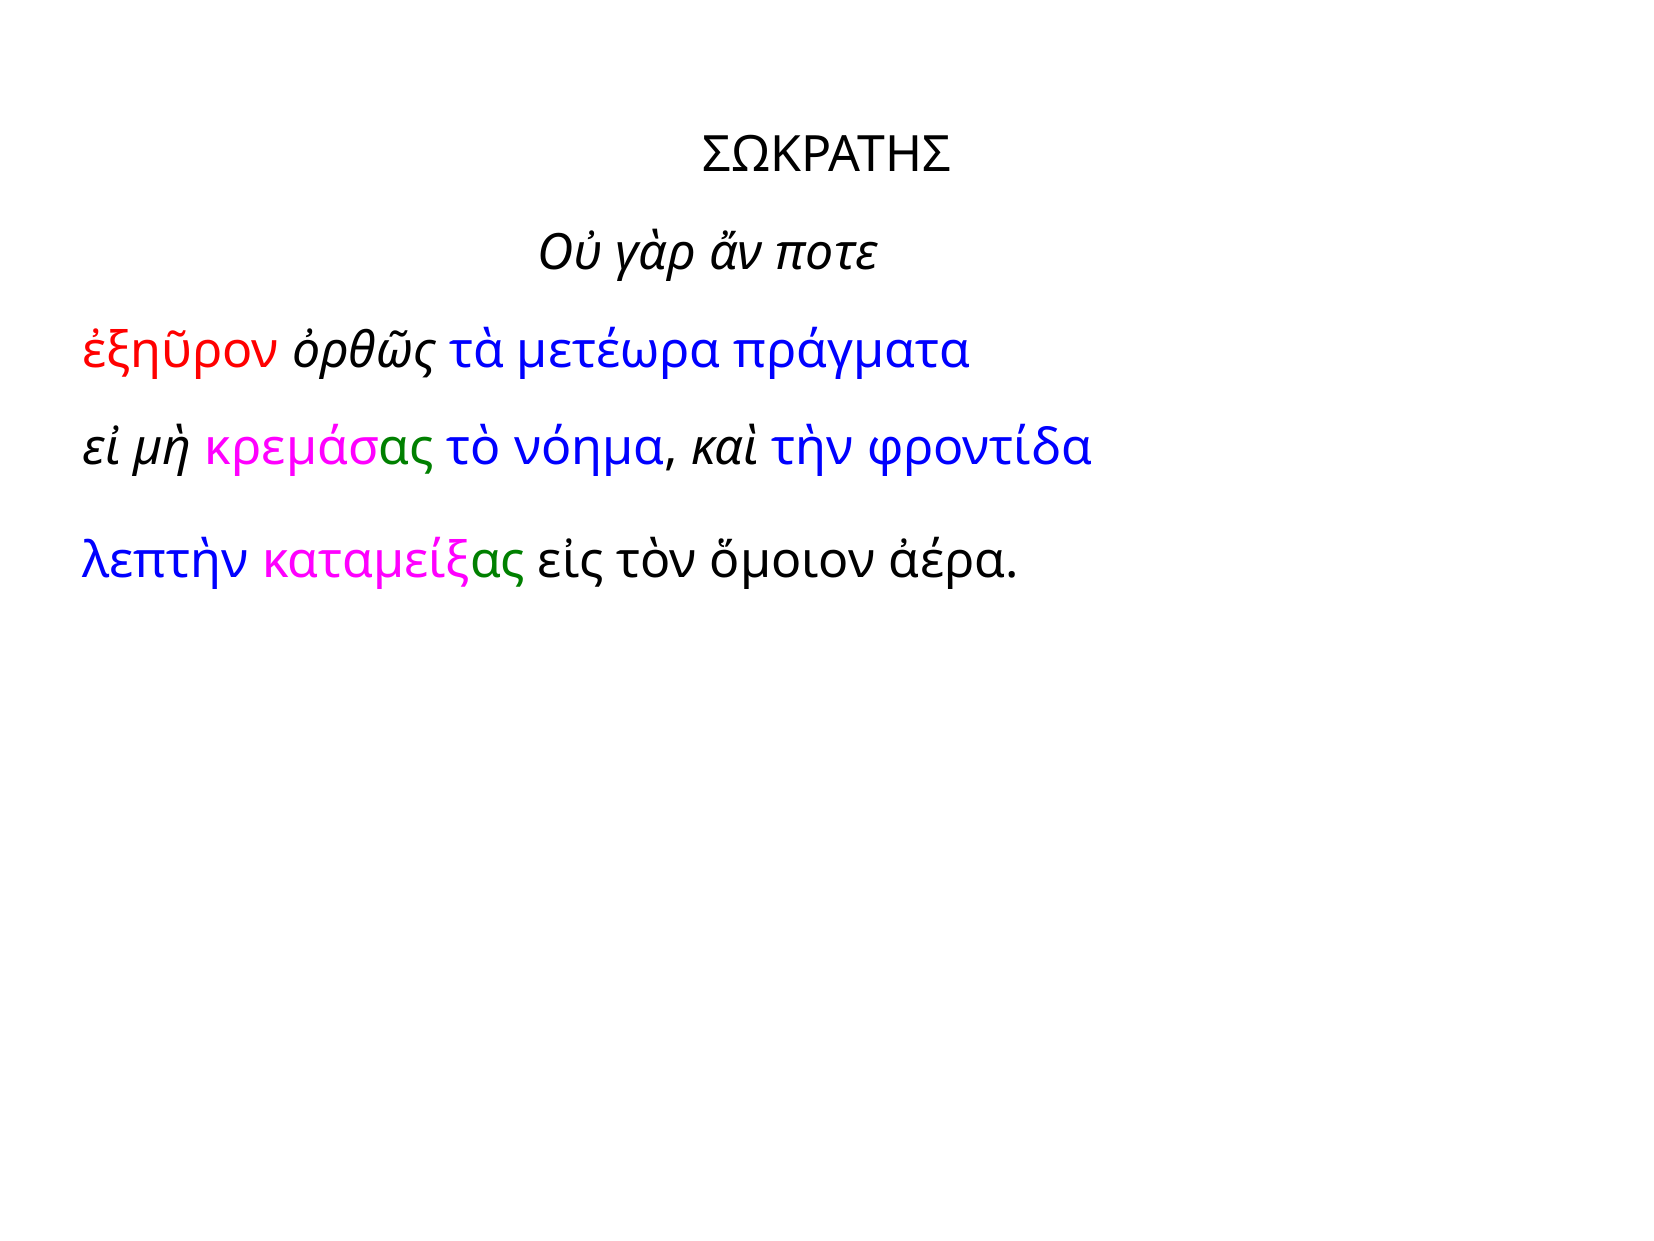

# ΣΩΚΡΑΤΗΣ
 Οὐ γὰρ ἄν ποτε
ἐξηῦρον ὀρθῶς τὰ μετέωρα πράγματα
εἰ μὴ κρεμάσας τὸ νόημα, καὶ τὴν φροντίδα
λεπτὴν καταμείξας εἰς τὸν ὅμοιον ἀέρα.